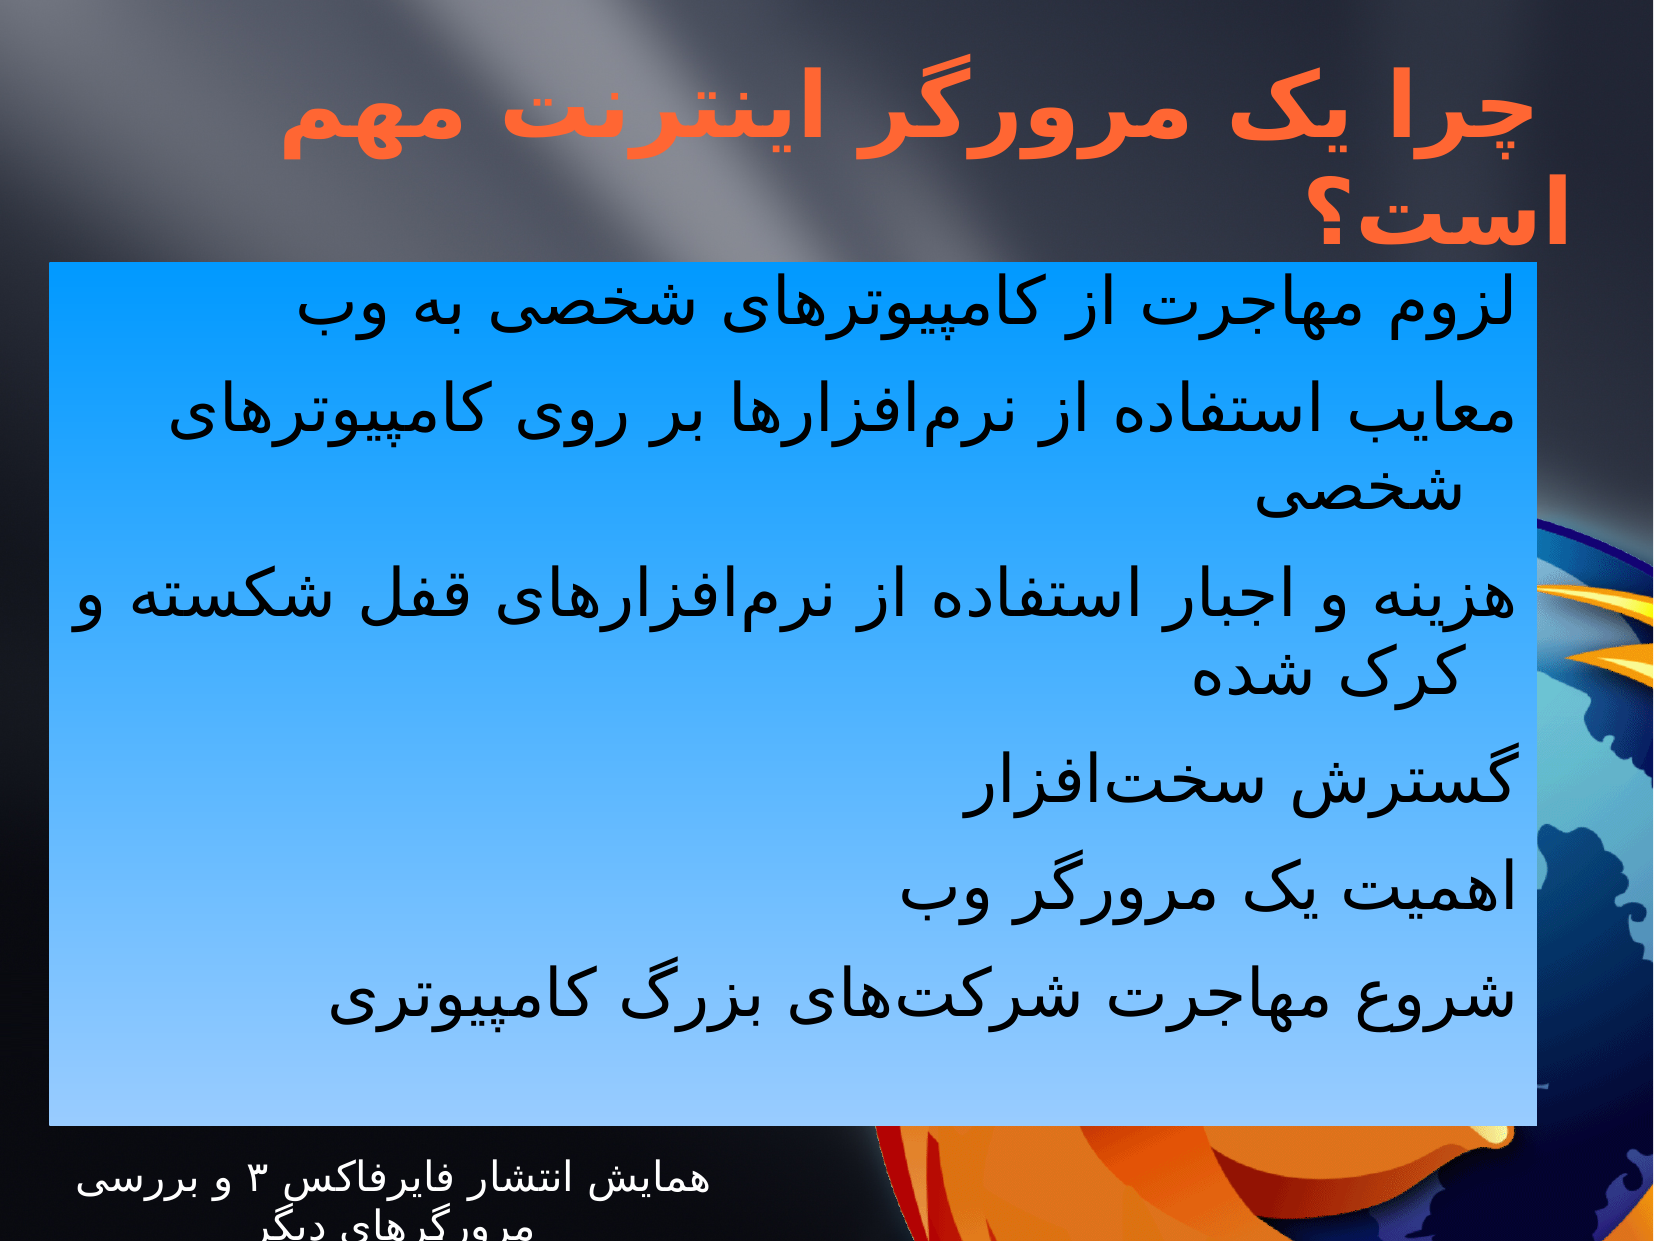

# چرا یک مرورگر اینترنت مهم است؟
لزوم مهاجرت از کامپیوترهای شخصی به وب
معایب استفاده از نرم‌افزارها بر روی کامپیوترهای شخصی
هزینه و اجبار استفاده از نرم‌افزارهای قفل شکسته و کرک شده
گسترش سخت‌افزار
اهمیت یک مرورگر وب
شروع مهاجرت شرکت‌های بزرگ کامپیوتری